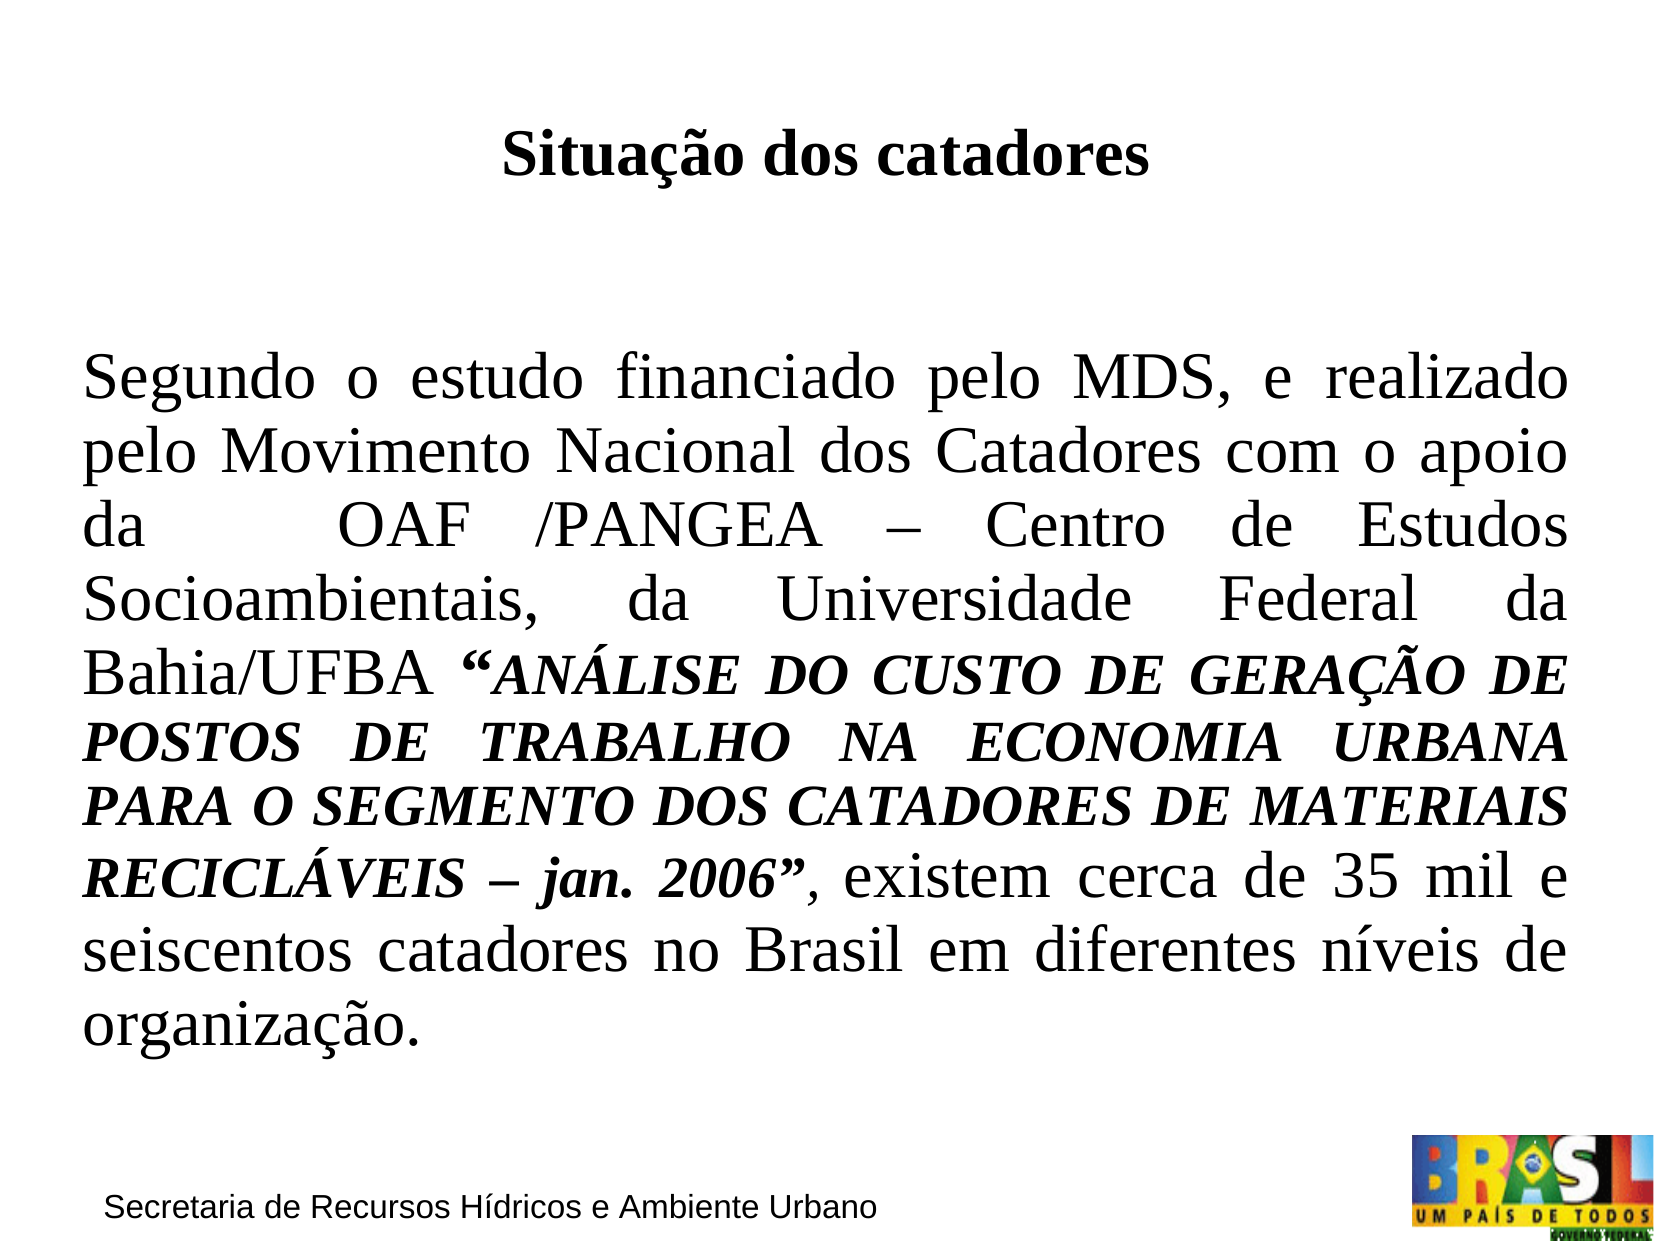

# Situação dos catadores
Segundo o estudo financiado pelo MDS, e realizado pelo Movimento Nacional dos Catadores com o apoio da OAF /PANGEA – Centro de Estudos Socioambientais, da Universidade Federal da Bahia/UFBA “ANÁLISE DO CUSTO DE GERAÇÃO DE POSTOS DE TRABALHO NA ECONOMIA URBANA PARA O SEGMENTO DOS CATADORES DE MATERIAIS RECICLÁVEIS – jan. 2006”, existem cerca de 35 mil e seiscentos catadores no Brasil em diferentes níveis de organização.
Secretaria de Recursos Hídricos e Ambiente Urbano